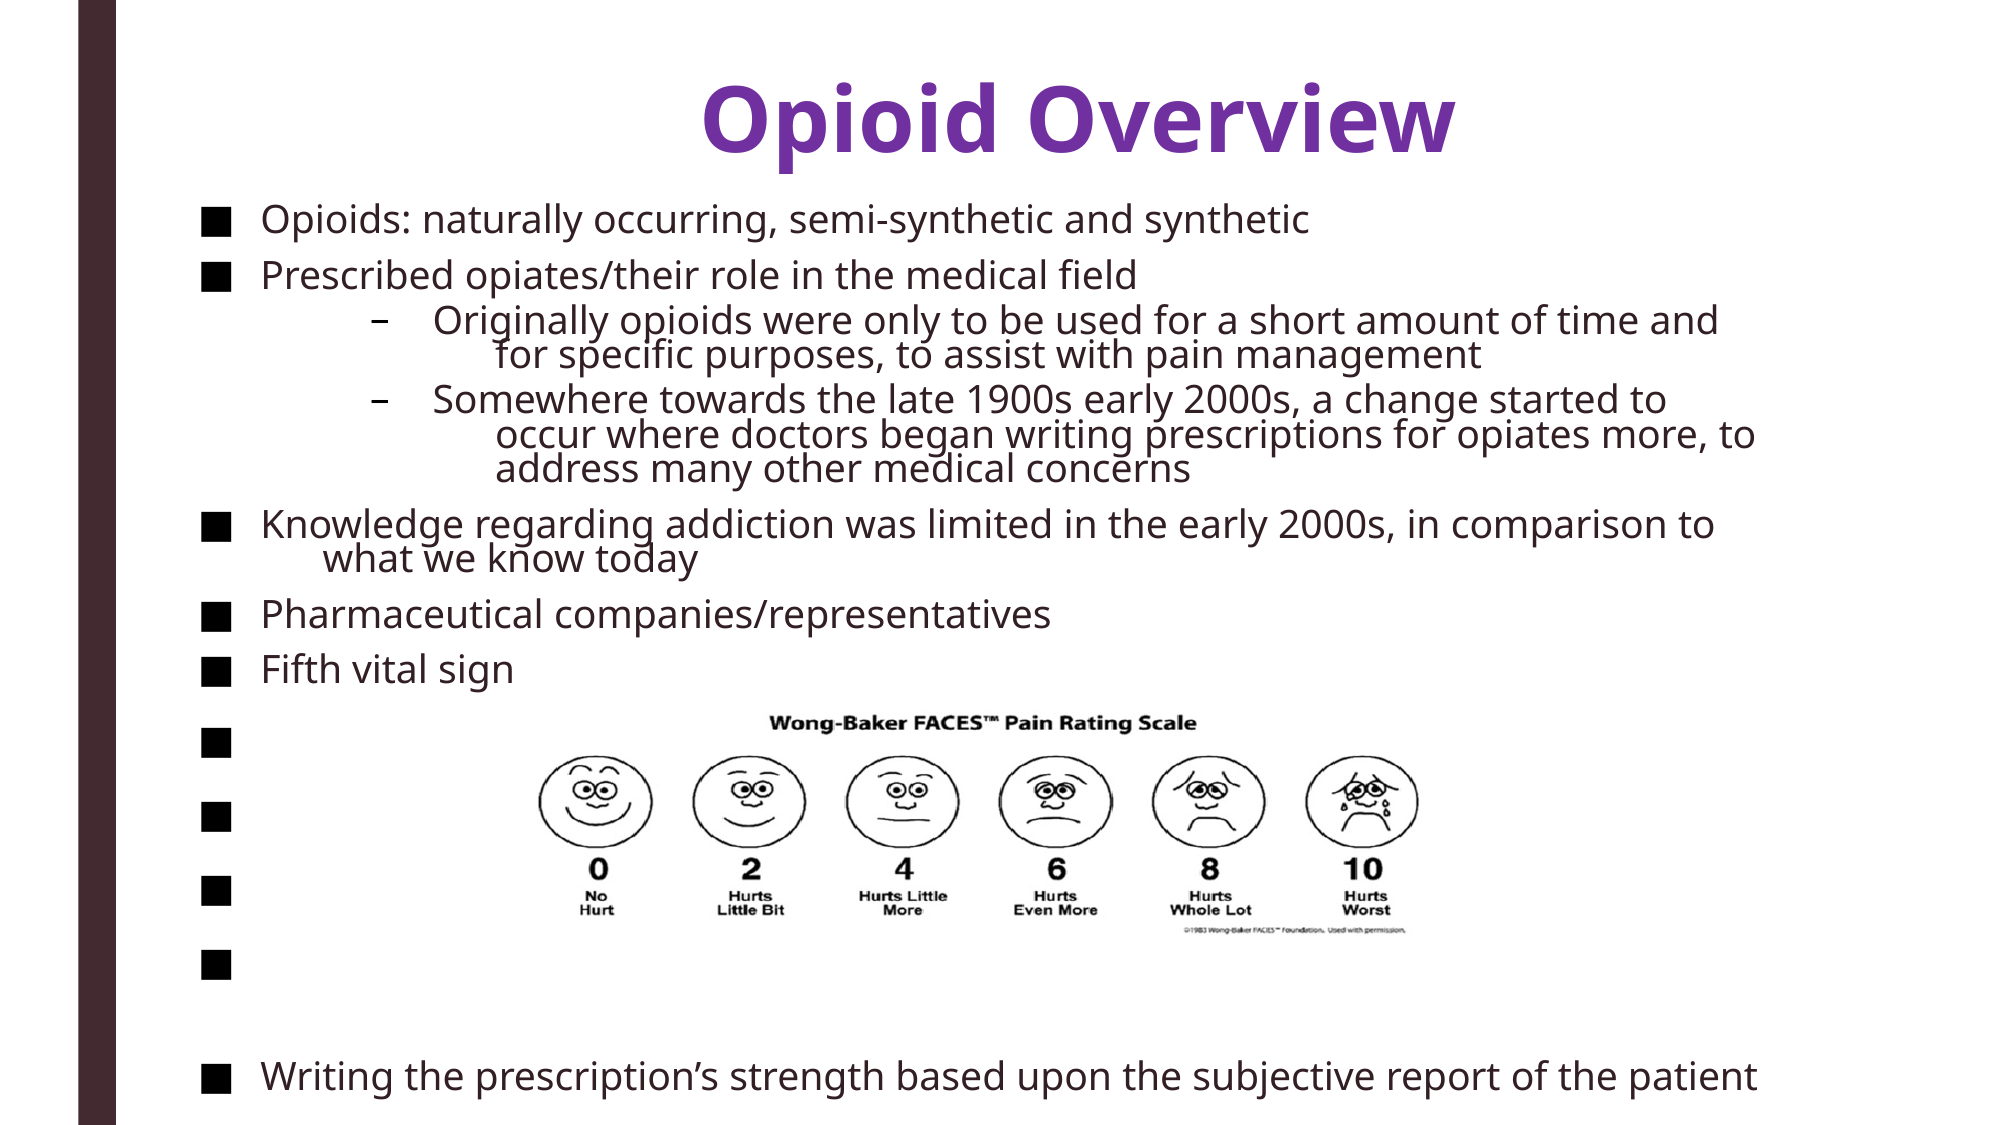

# Opioid Overview
Opioids: naturally occurring, semi-synthetic and synthetic
Prescribed opiates/their role in the medical field
Originally opioids were only to be used for a short amount of time and for specific purposes, to assist with pain management
Somewhere towards the late 1900s early 2000s, a change started to occur where doctors began writing prescriptions for opiates more, to address many other medical concerns
Knowledge regarding addiction was limited in the early 2000s, in comparison to what we know today
Pharmaceutical companies/representatives
Fifth vital sign
Writing the prescription’s strength based upon the subjective report of the patient